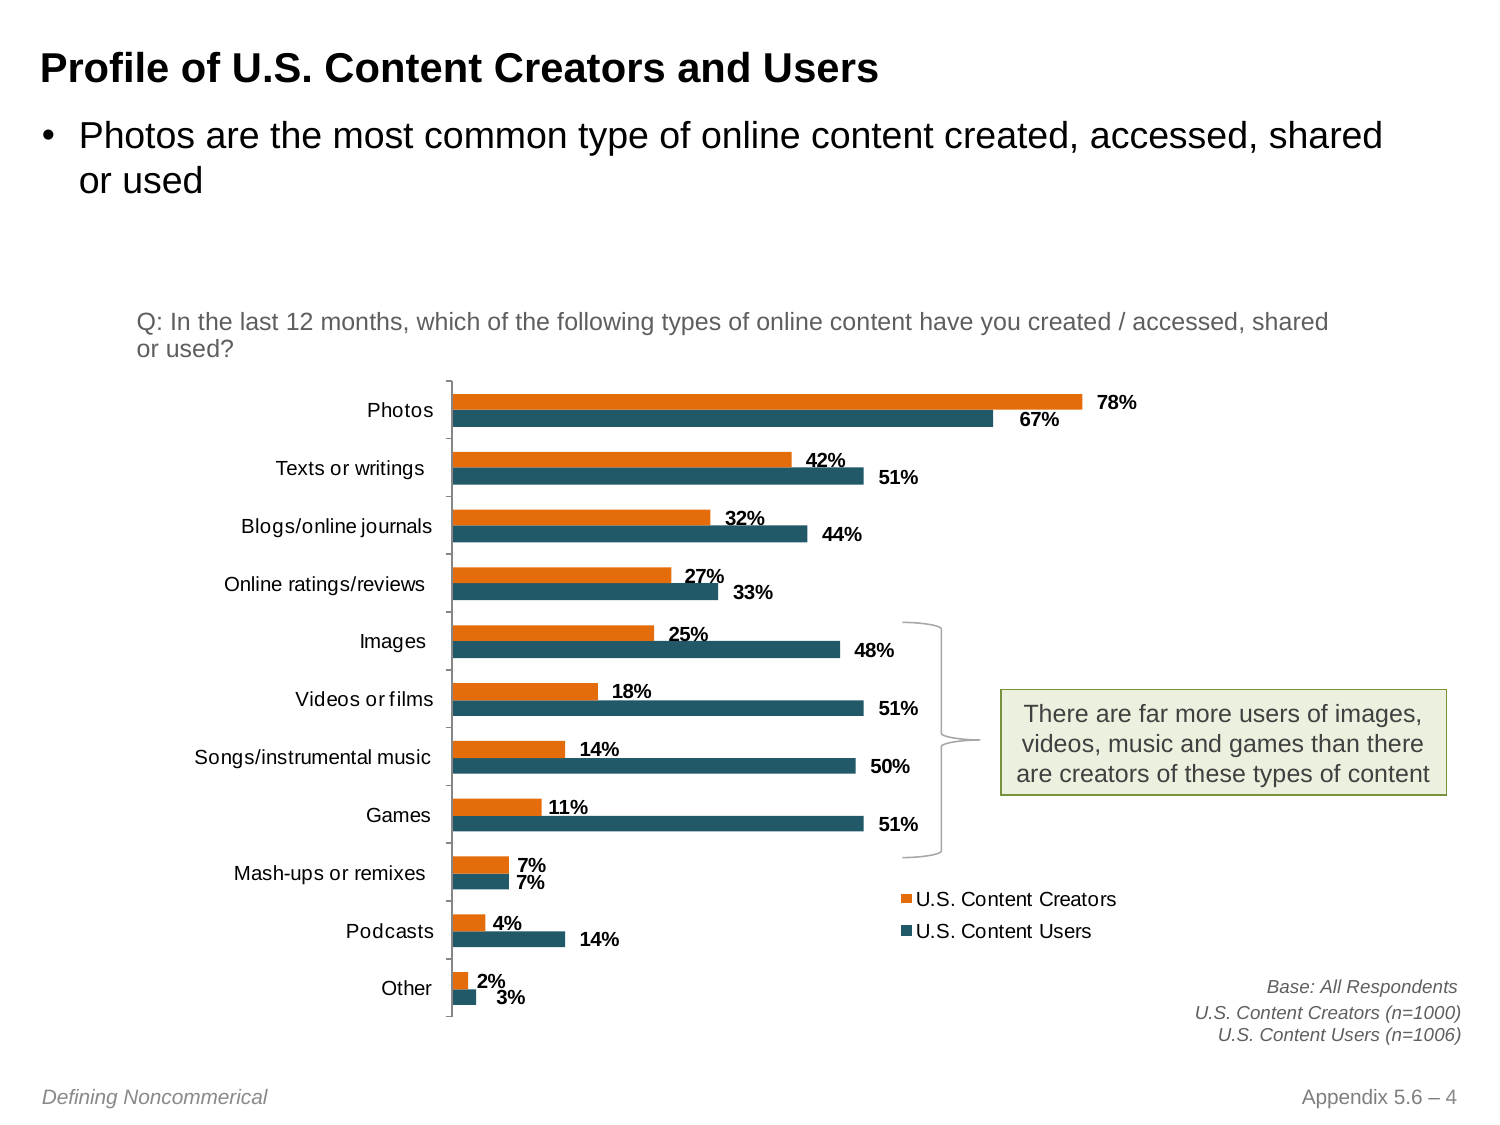

Profile of U.S. Content Creators and Users
Photos are the most common type of online content created, accessed, shared or used
Q: In the last 12 months, which of the following types of online content have you created / accessed, shared or used?
There are far more users of images, videos, music and games than there are creators of these types of content
Base: All Respondents
U.S. Content Creators (n=1000)
U.S. Content Users (n=1006)
Defining Noncommerical
Appendix 5.6 – 1